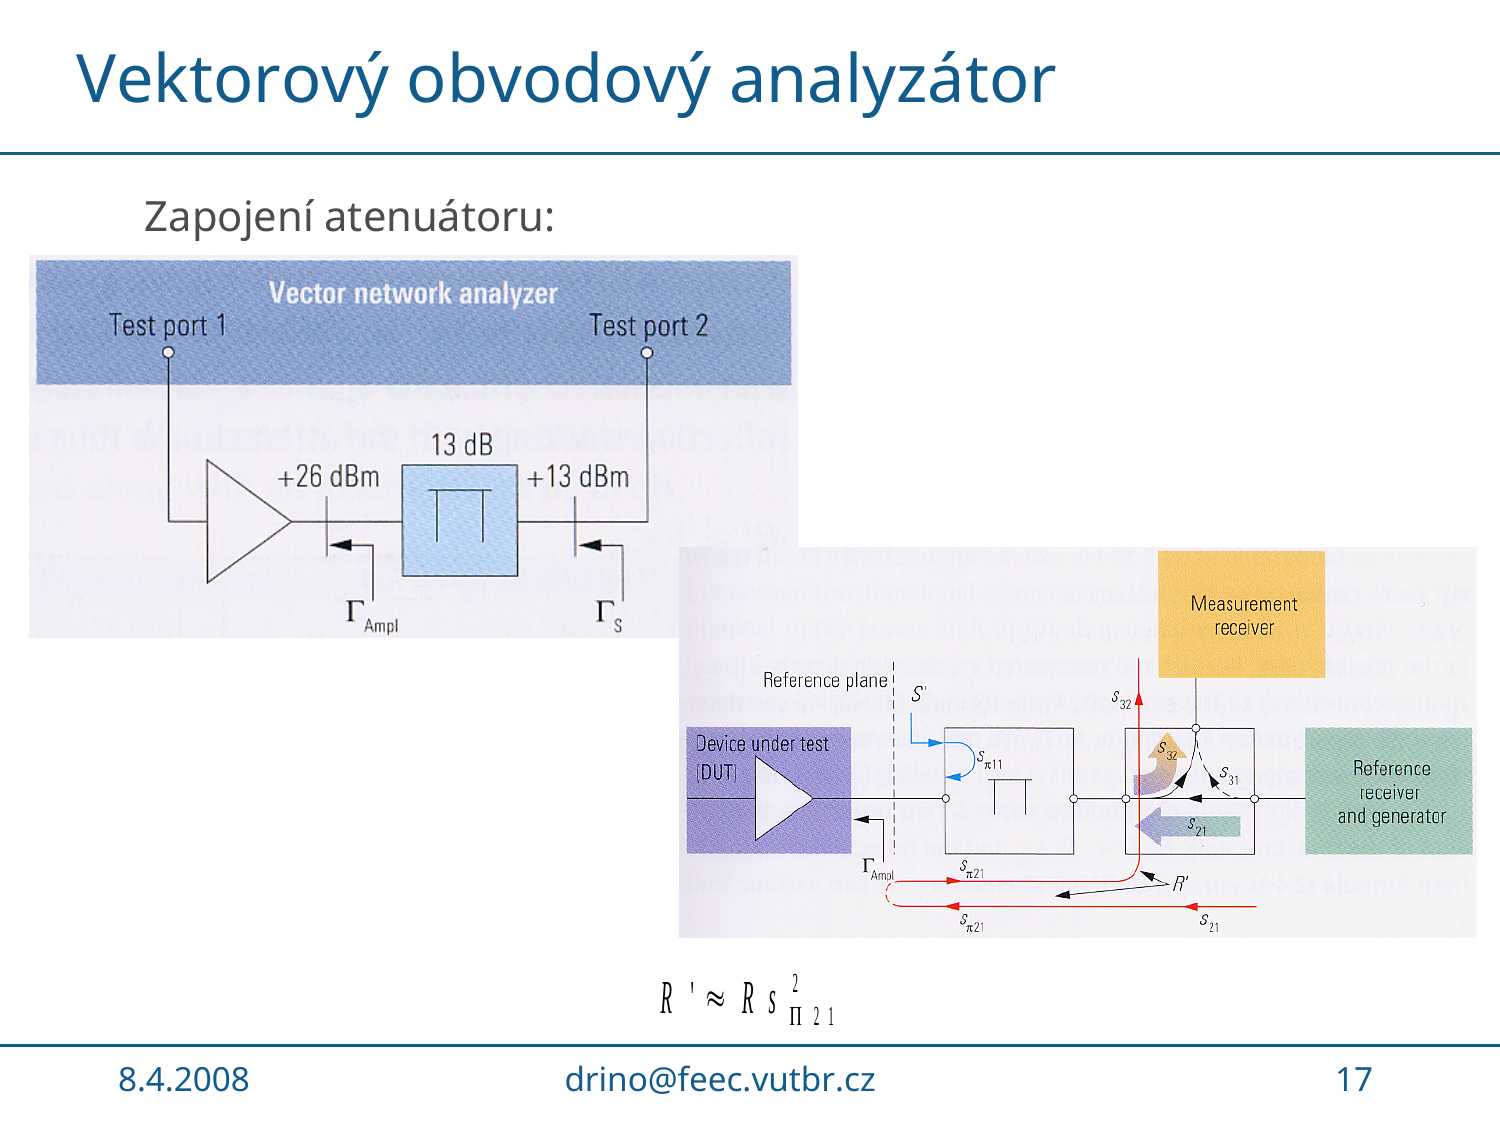

# Vektorový obvodový analyzátor
Zapojení atenuátoru:
8.4.2008
drino@feec.vutbr.cz